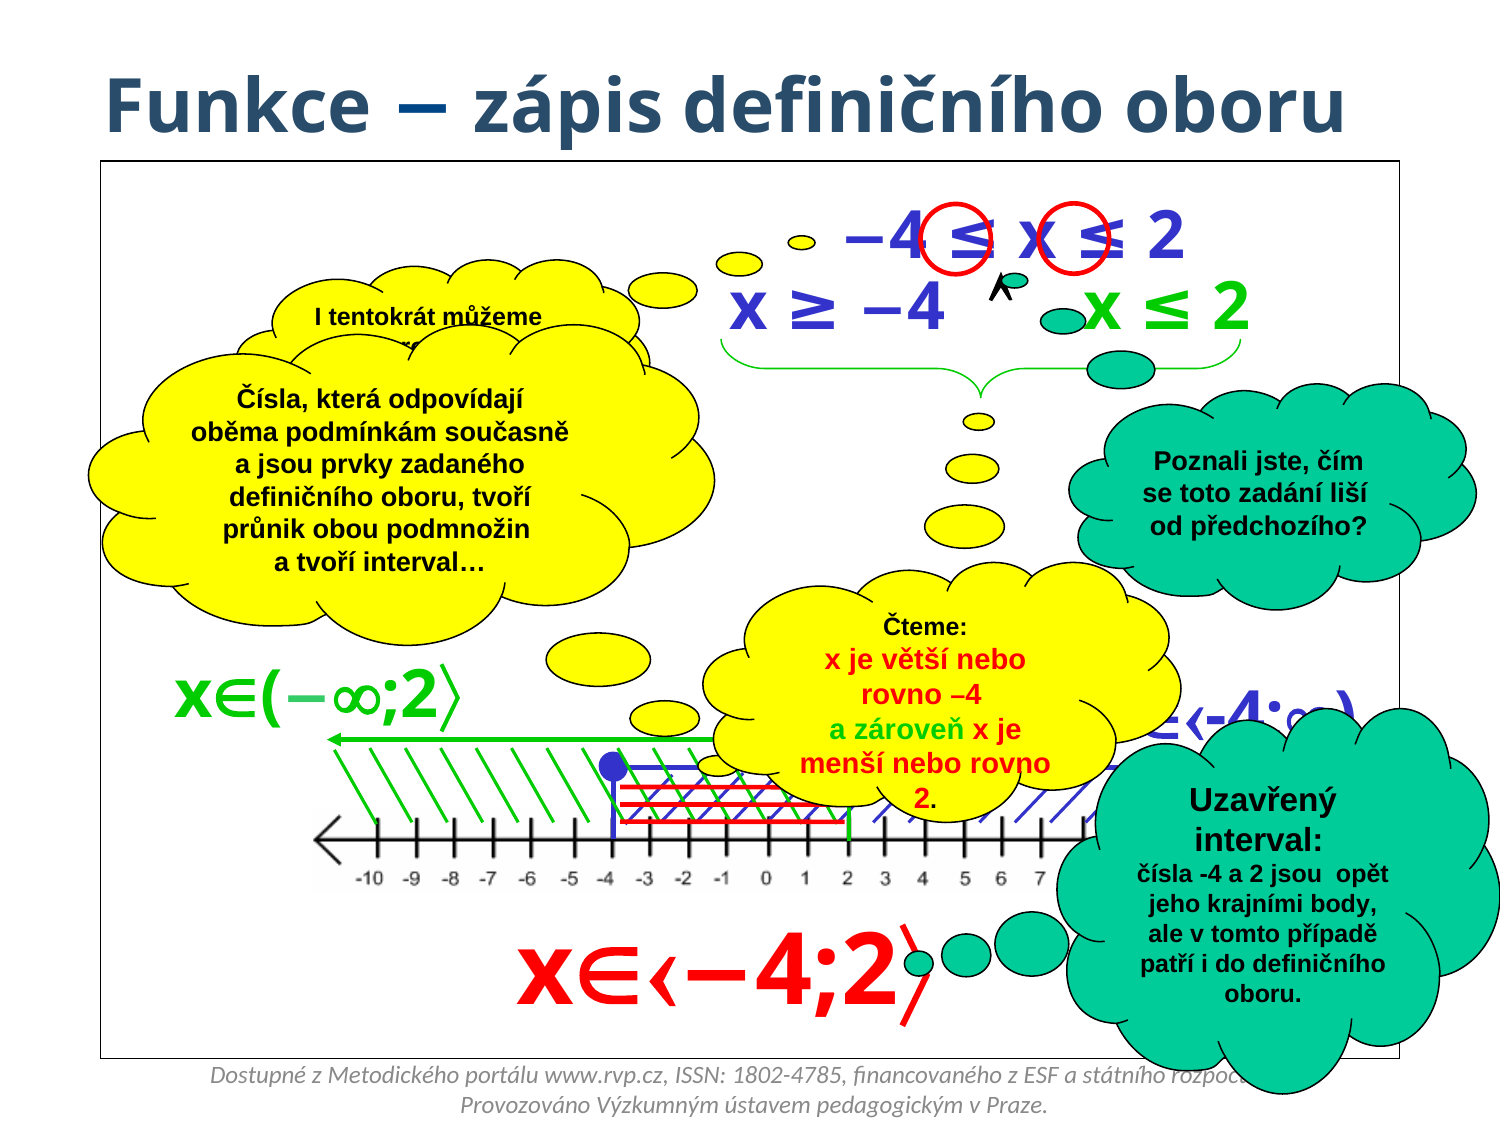

# Funkce − zápis definičního oboru
−4 ≤ x ≤ 2
I tentokrát můžeme zápis rozdělit na dva samostatné zápisy platící zároveň.
x ≥ −4

x ≤ 2
Čísla, která odpovídají oběma podmínkám současně a jsou prvky zadaného definičního oboru, tvoří průnik obou podmnožin
a tvoří interval…
Poznali jste, čím se toto zadání liší
od předchozího?
Čteme:
x je větší nebo rovno –4
a zároveň x je menší nebo rovno 2.
x(−;2
x-4;)‏
Uzavřený interval:
čísla -4 a 2 jsou opět jeho krajními body, ale v tomto případě patří i do definičního oboru.
x−4;2